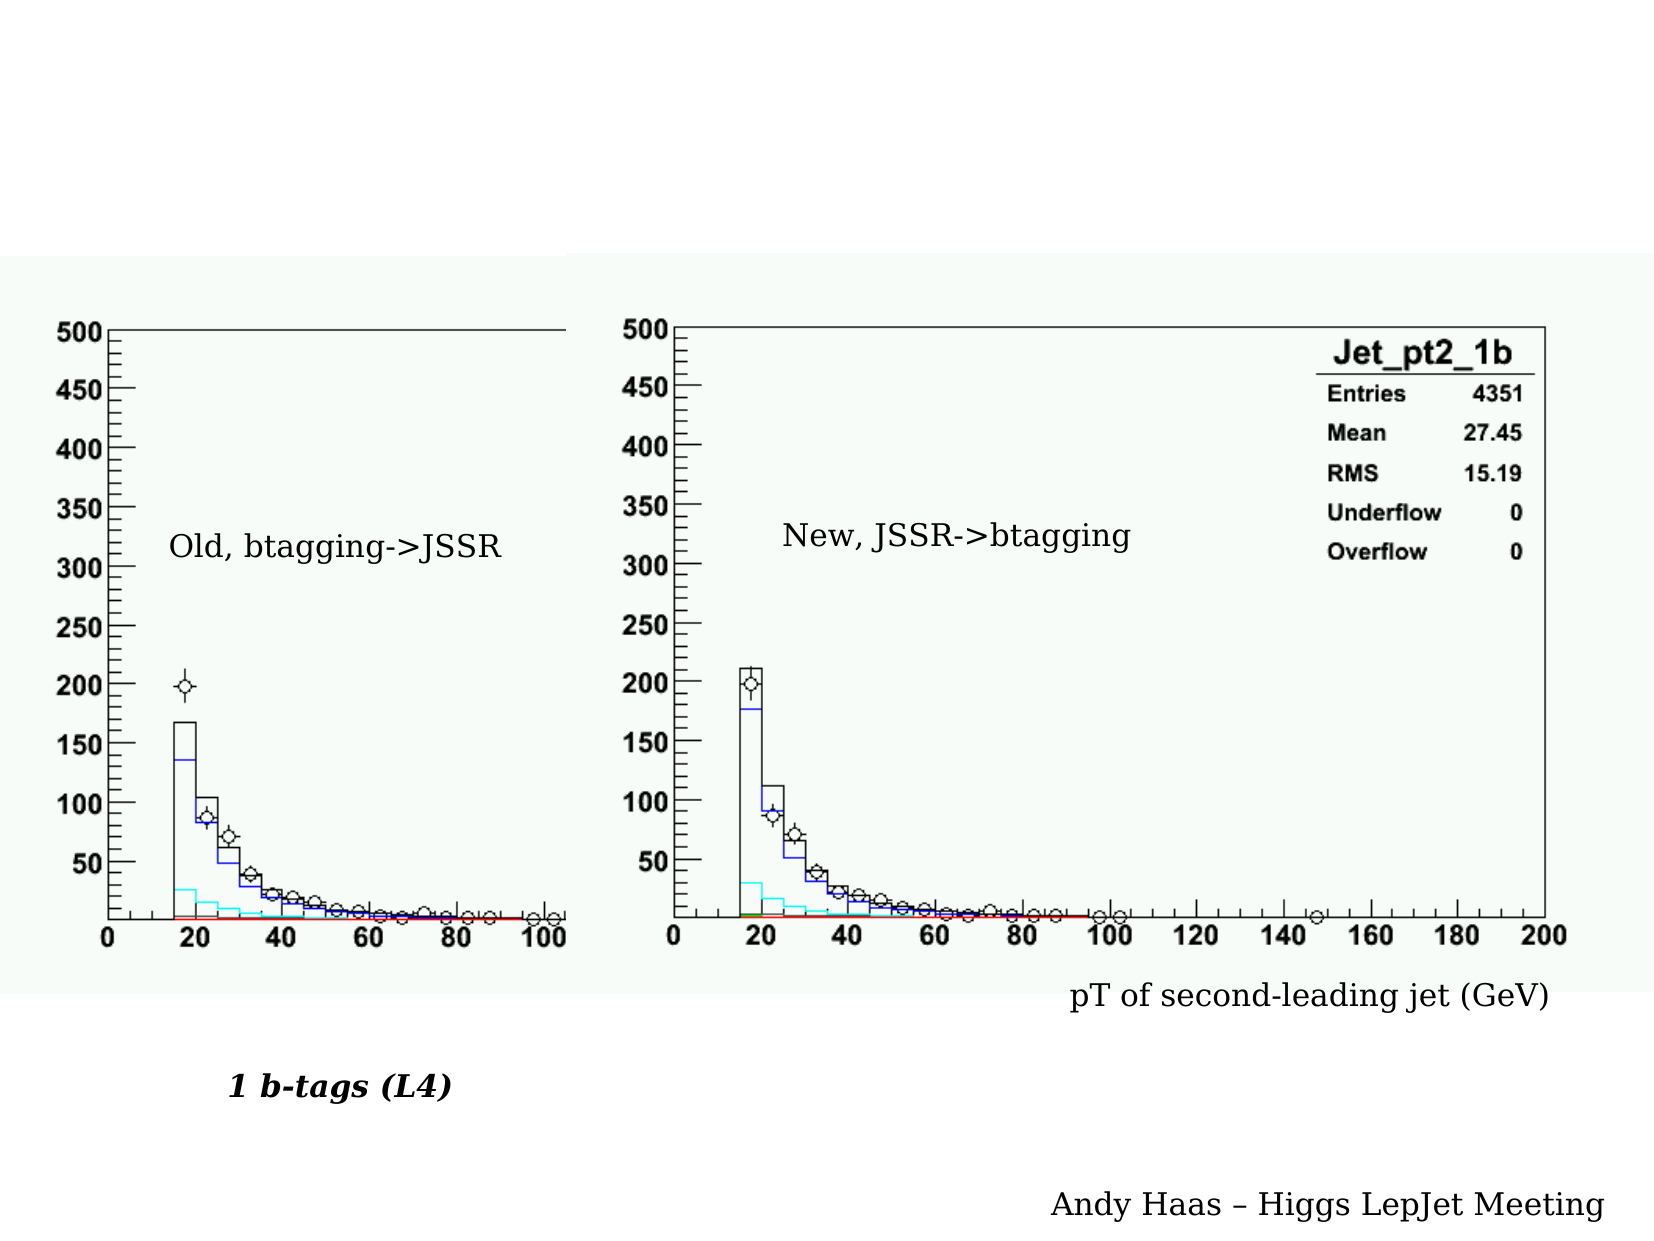

New, JSSR->btagging
Old, btagging->JSSR
pT of second-leading jet (GeV)
1 b-tags (L4)